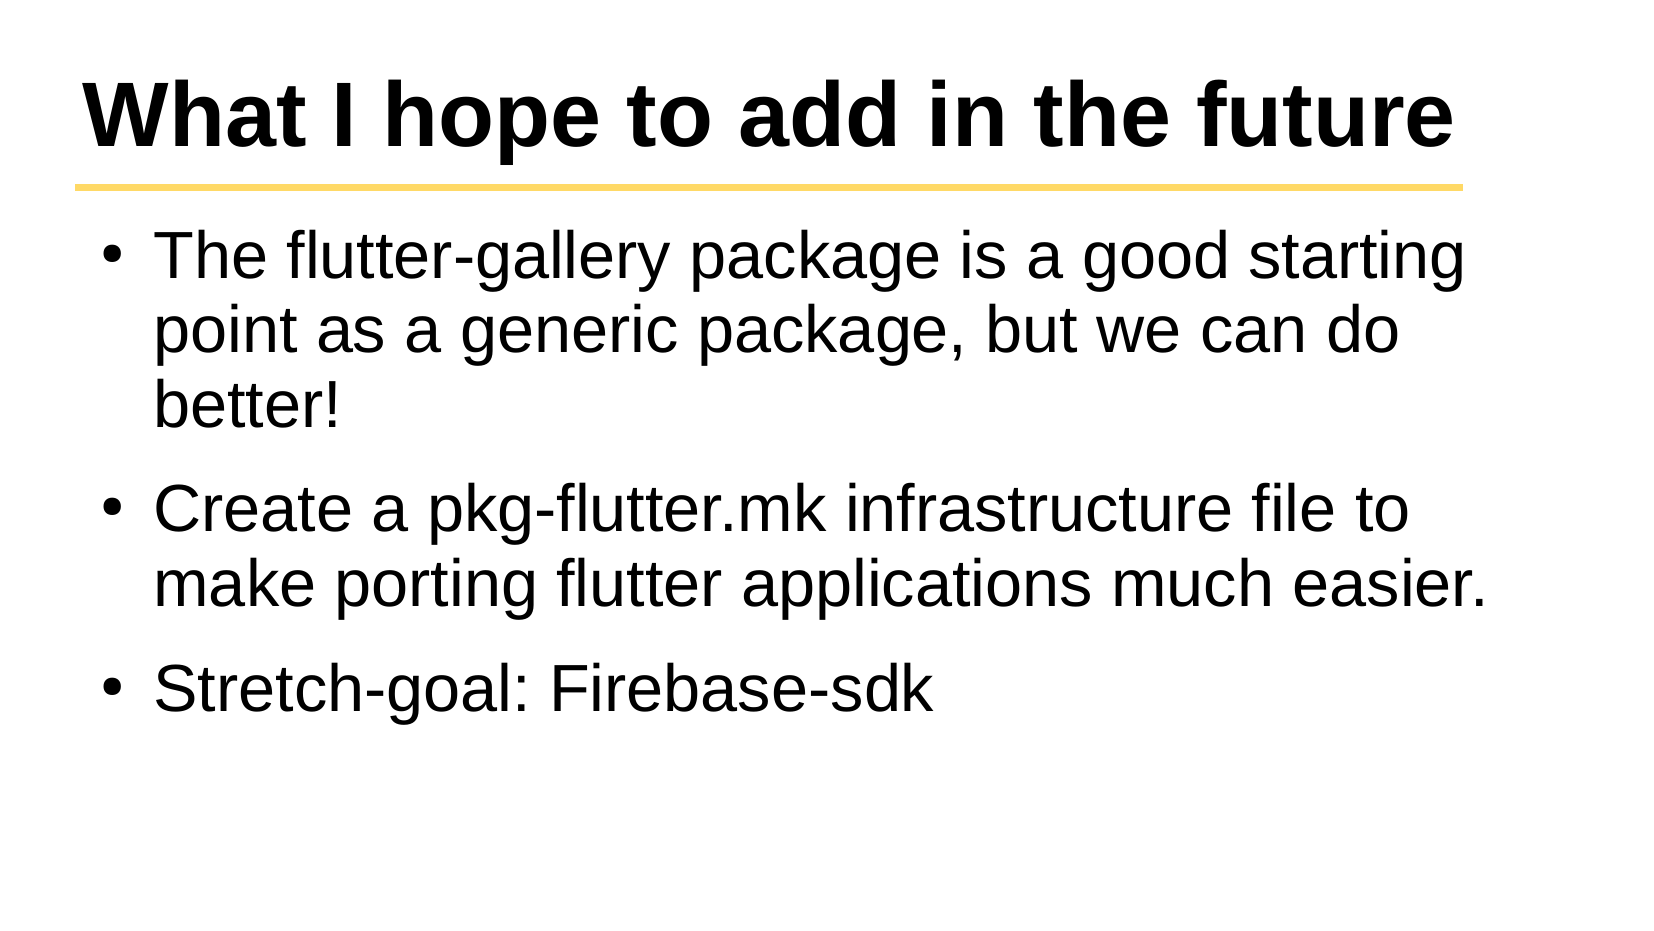

# What I hope to add in the future
The flutter-gallery package is a good starting point as a generic package, but we can do better!
Create a pkg-flutter.mk infrastructure file to make porting flutter applications much easier.
Stretch-goal: Firebase-sdk